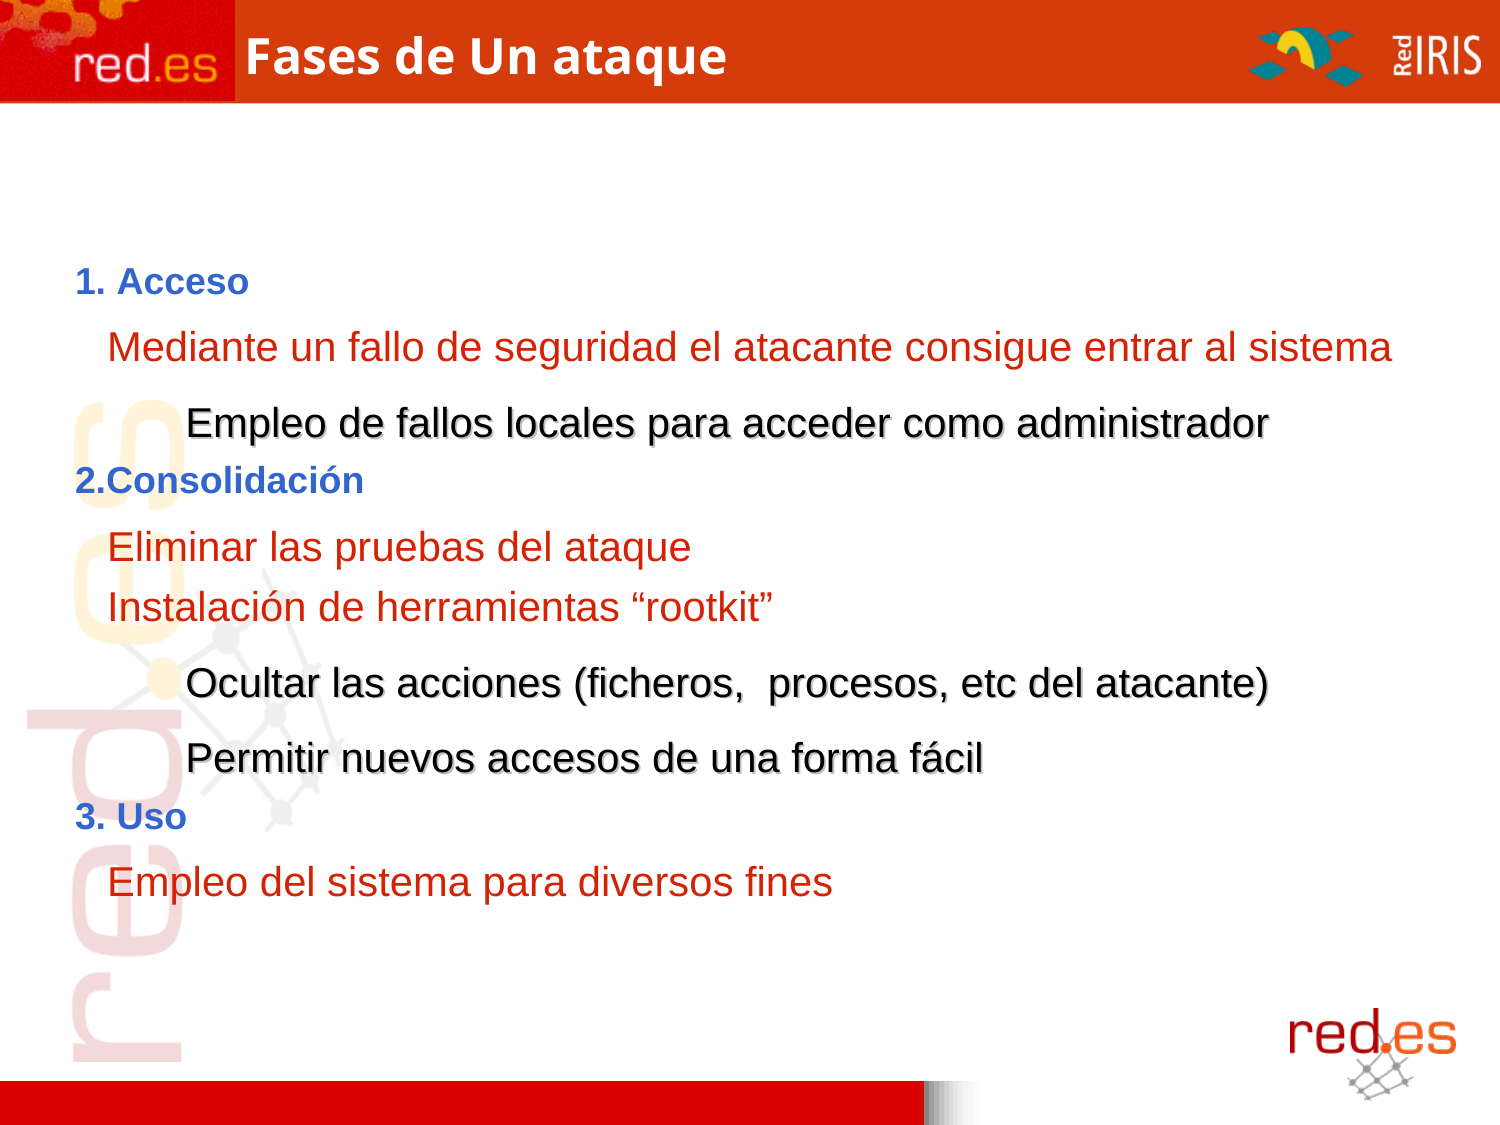

# Fases de Un ataque
1. Acceso
Mediante un fallo de seguridad el atacante consigue entrar al sistema
Empleo de fallos locales para acceder como administrador
2.Consolidación
Eliminar las pruebas del ataque
Instalación de herramientas “rootkit”
Ocultar las acciones (ficheros, procesos, etc del atacante)
Permitir nuevos accesos de una forma fácil
3. Uso
Empleo del sistema para diversos fines